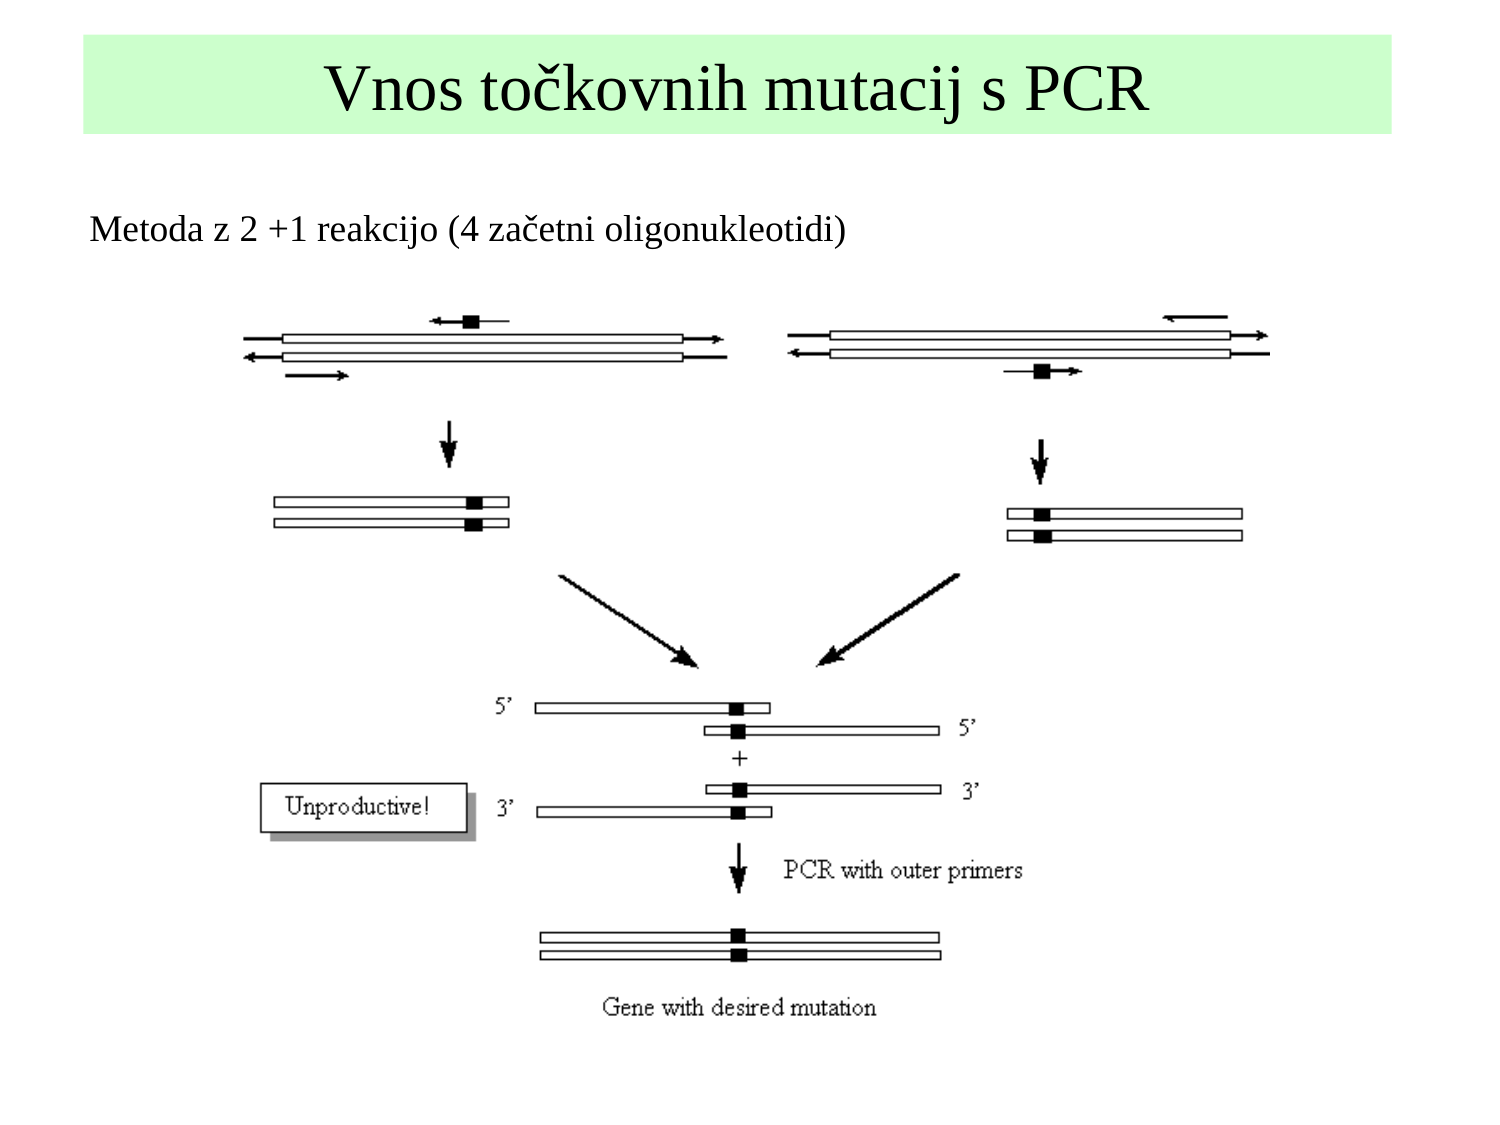

# Vnos točkovnih mutacij s PCR
 Metoda z 2 +1 reakcijo (4 začetni oligonukleotidi)